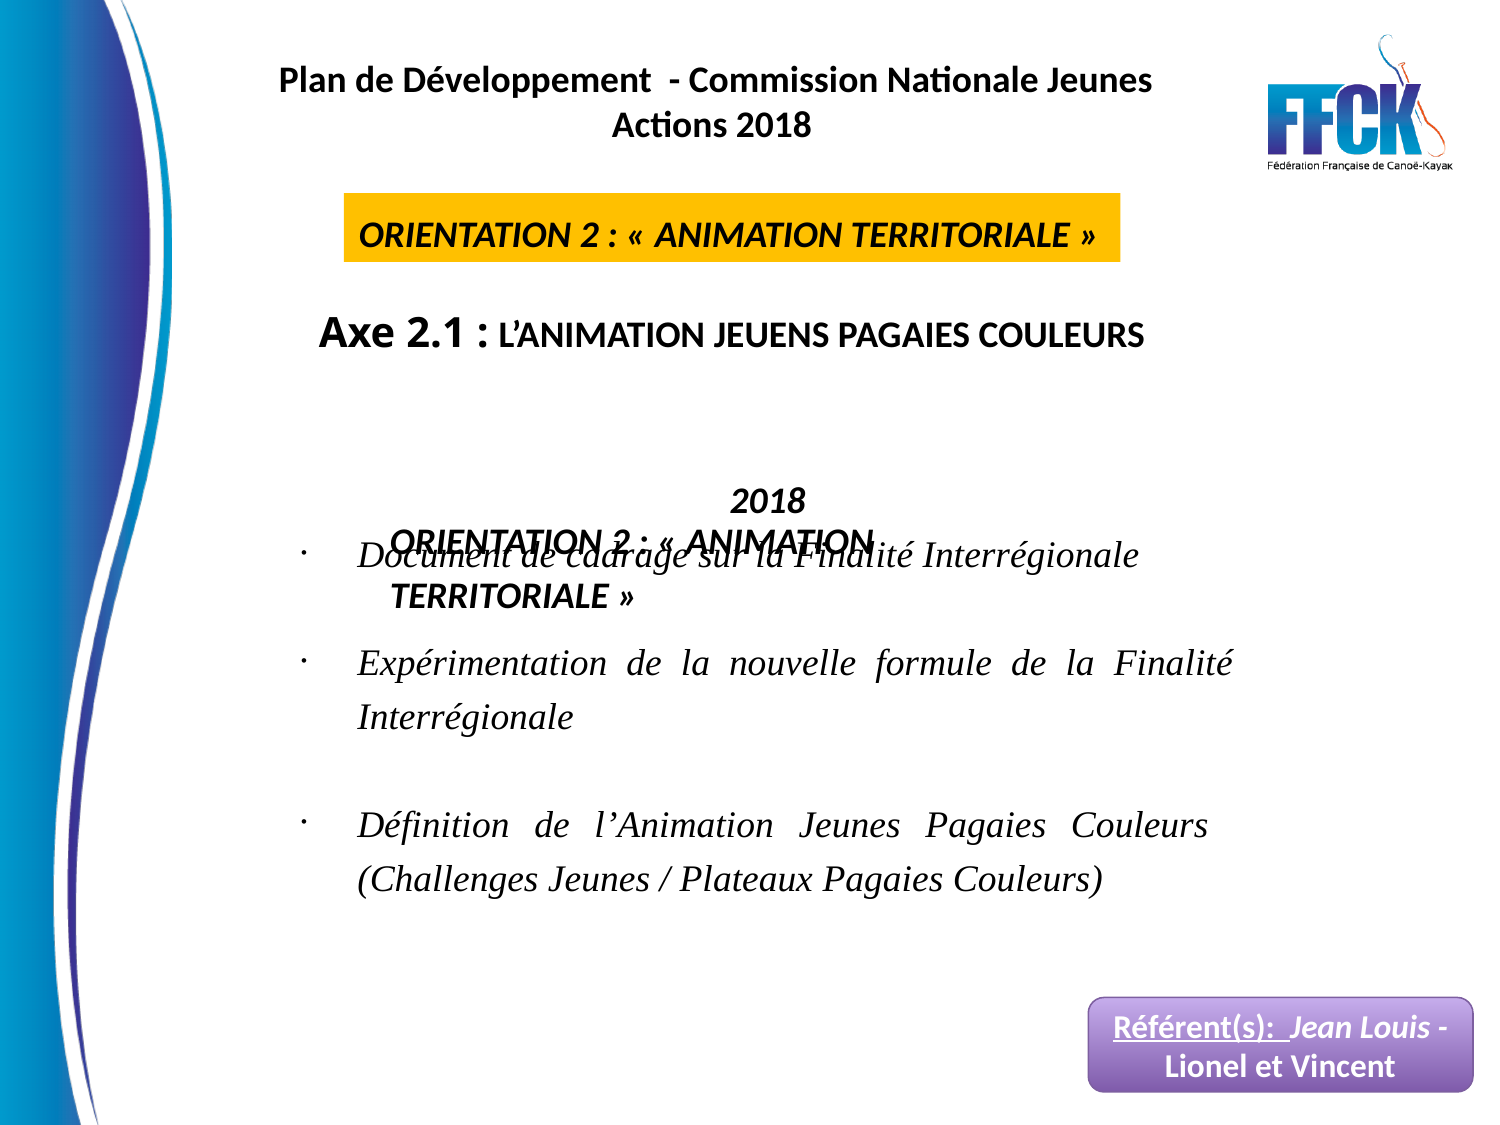

Plan de Développement - Commission Nationale Jeunes
Actions 2018
ORIENTATION 2 : « ANIMATION TERRITORIALE »
Axe 2.1 : L’ANIMATION JEUENS PAGAIES COULEURS
2018
Document de cadrage sur la Finalité Interrégionale
Expérimentation de la nouvelle formule de la Finalité Interrégionale
Définition de l’Animation Jeunes Pagaies Couleurs (Challenges Jeunes / Plateaux Pagaies Couleurs)
ORIENTATION 2 : « ANIMATION TERRITORIALE »
Référent(s): Jean Louis - Lionel et Vincent